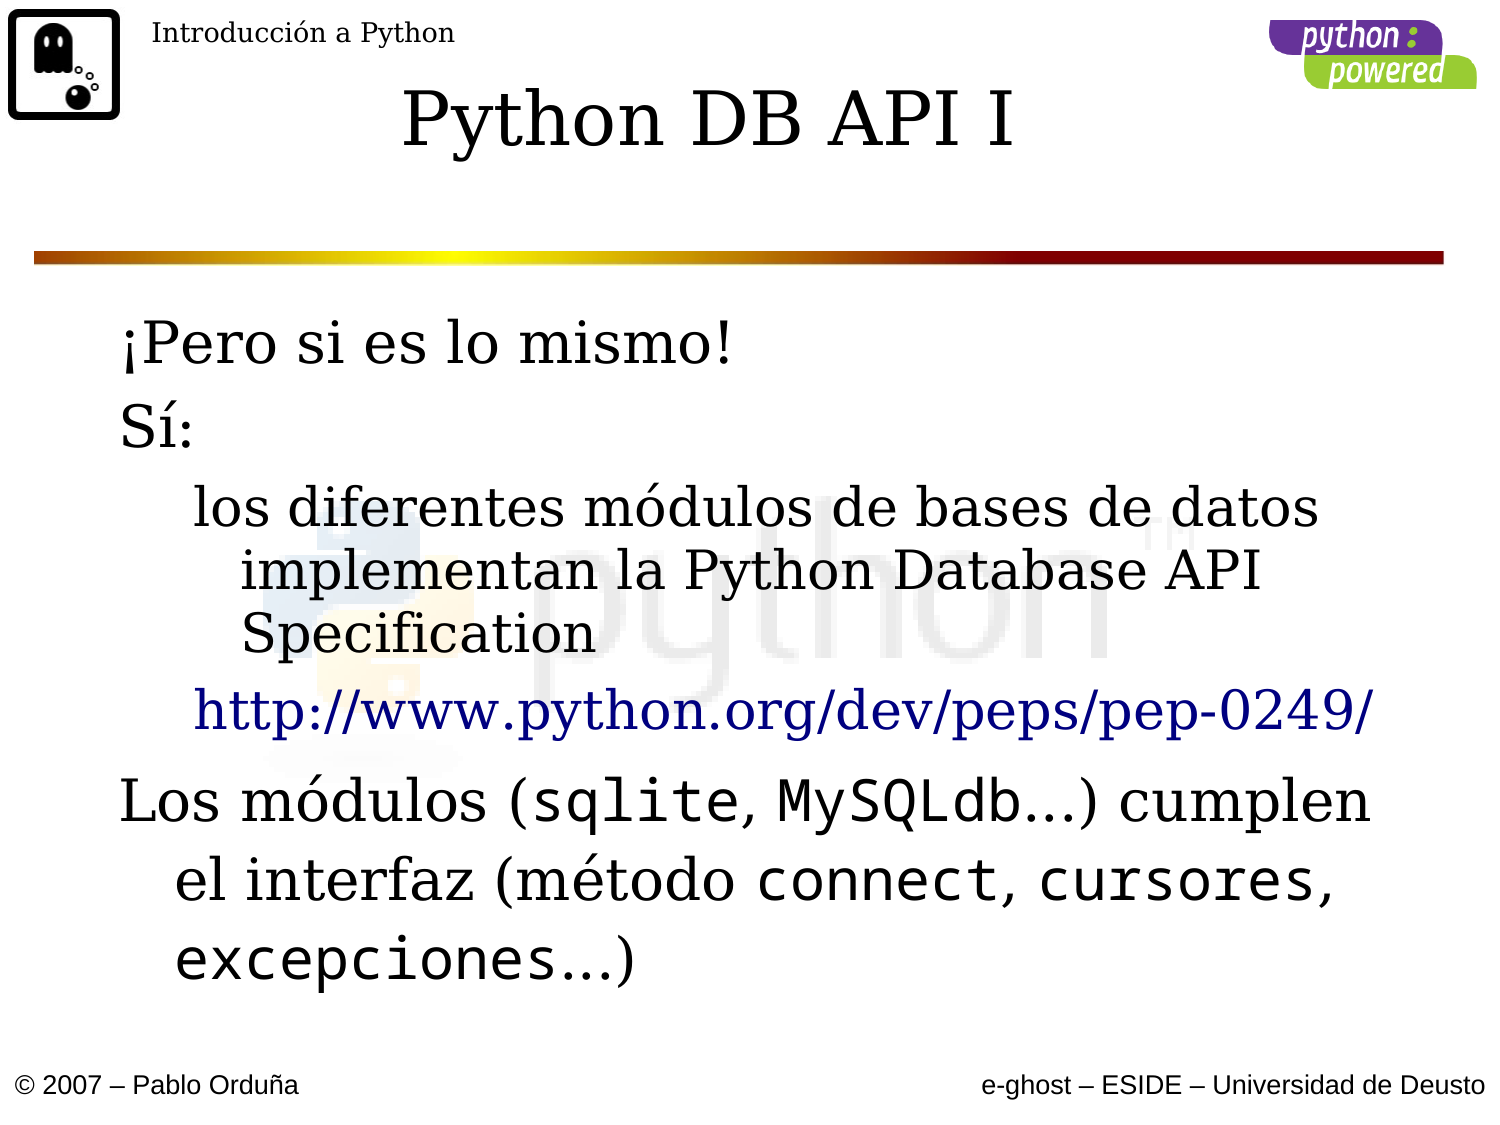

# Python DB API I
¡Pero si es lo mismo!
Sí:
los diferentes módulos de bases de datos implementan la Python Database API Specification
http://www.python.org/dev/peps/pep-0249/
Los módulos (sqlite, MySQLdb...) cumplen el interfaz (método connect, cursores, excepciones...)